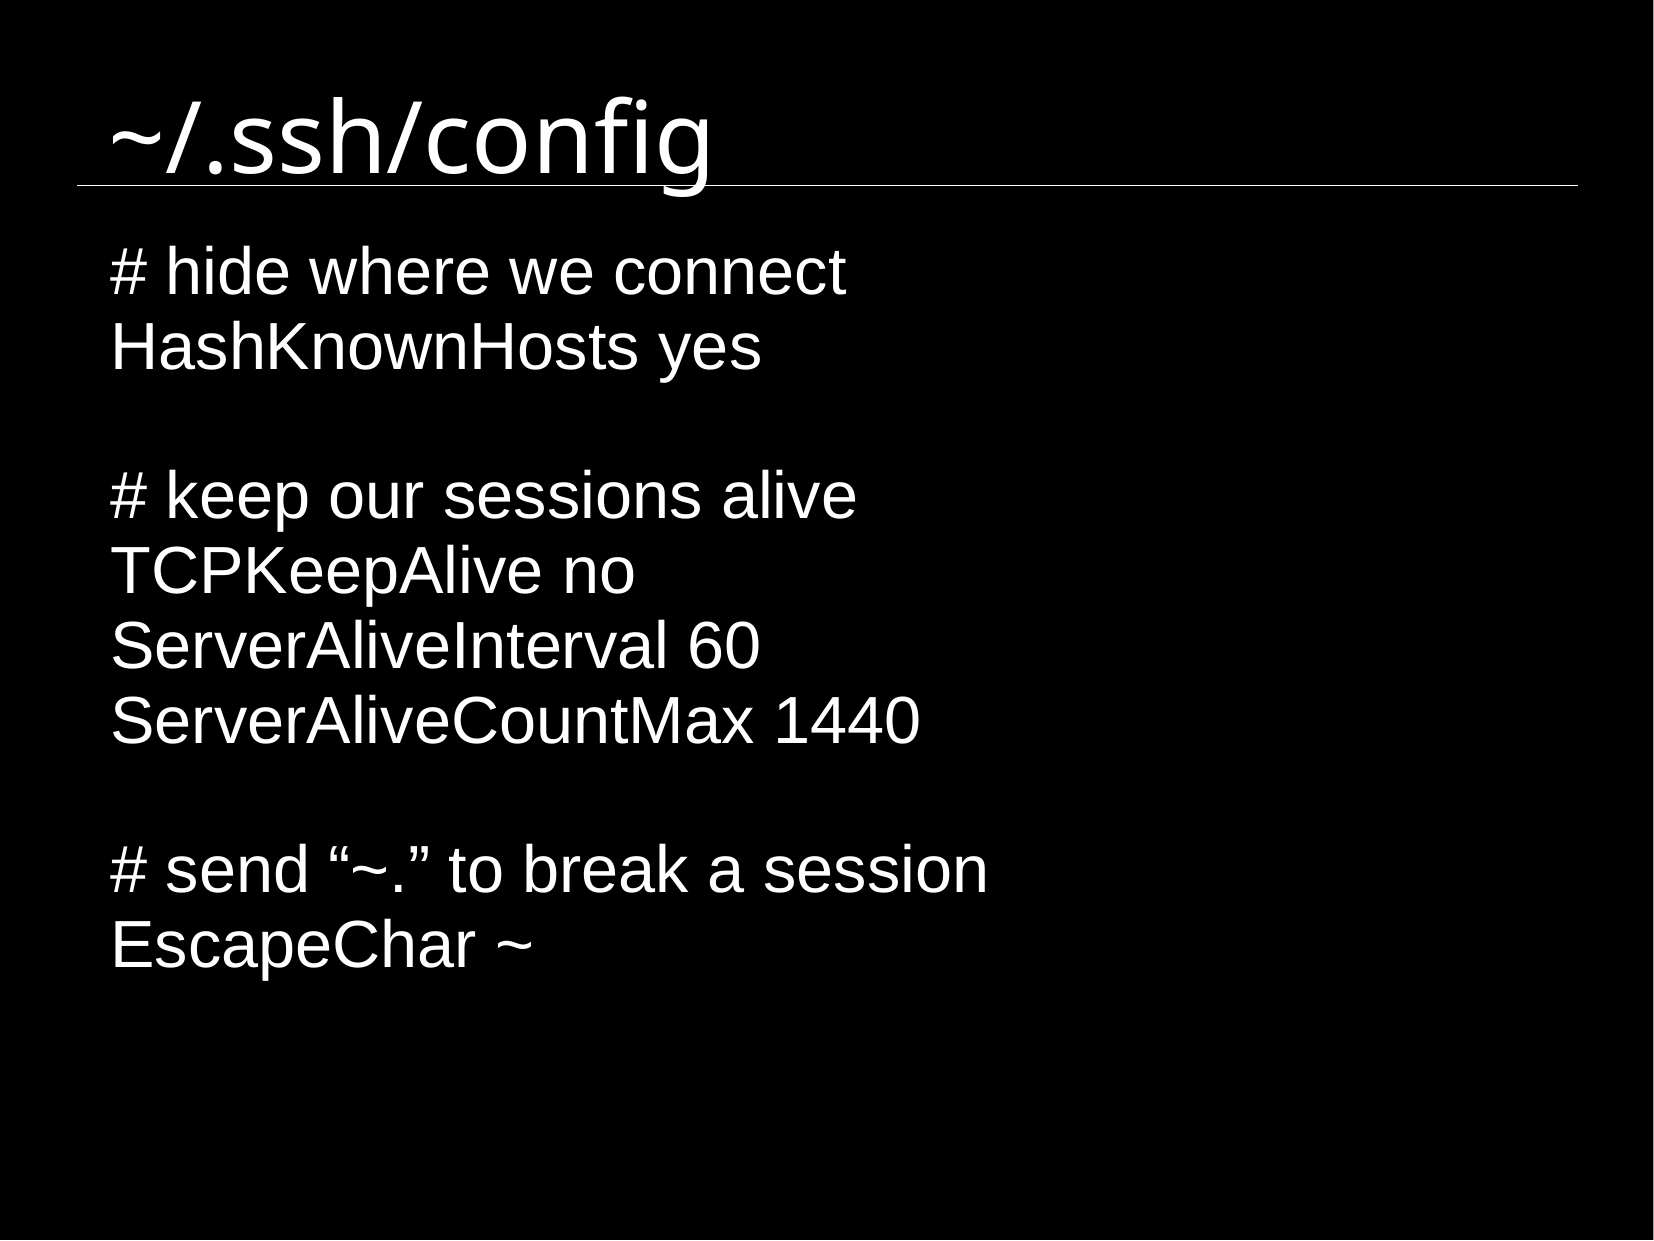

~/.ssh/config
# hide where we connect
HashKnownHosts yes
# keep our sessions alive
TCPKeepAlive no
ServerAliveInterval 60
ServerAliveCountMax 1440
# send “~.” to break a session
EscapeChar ~